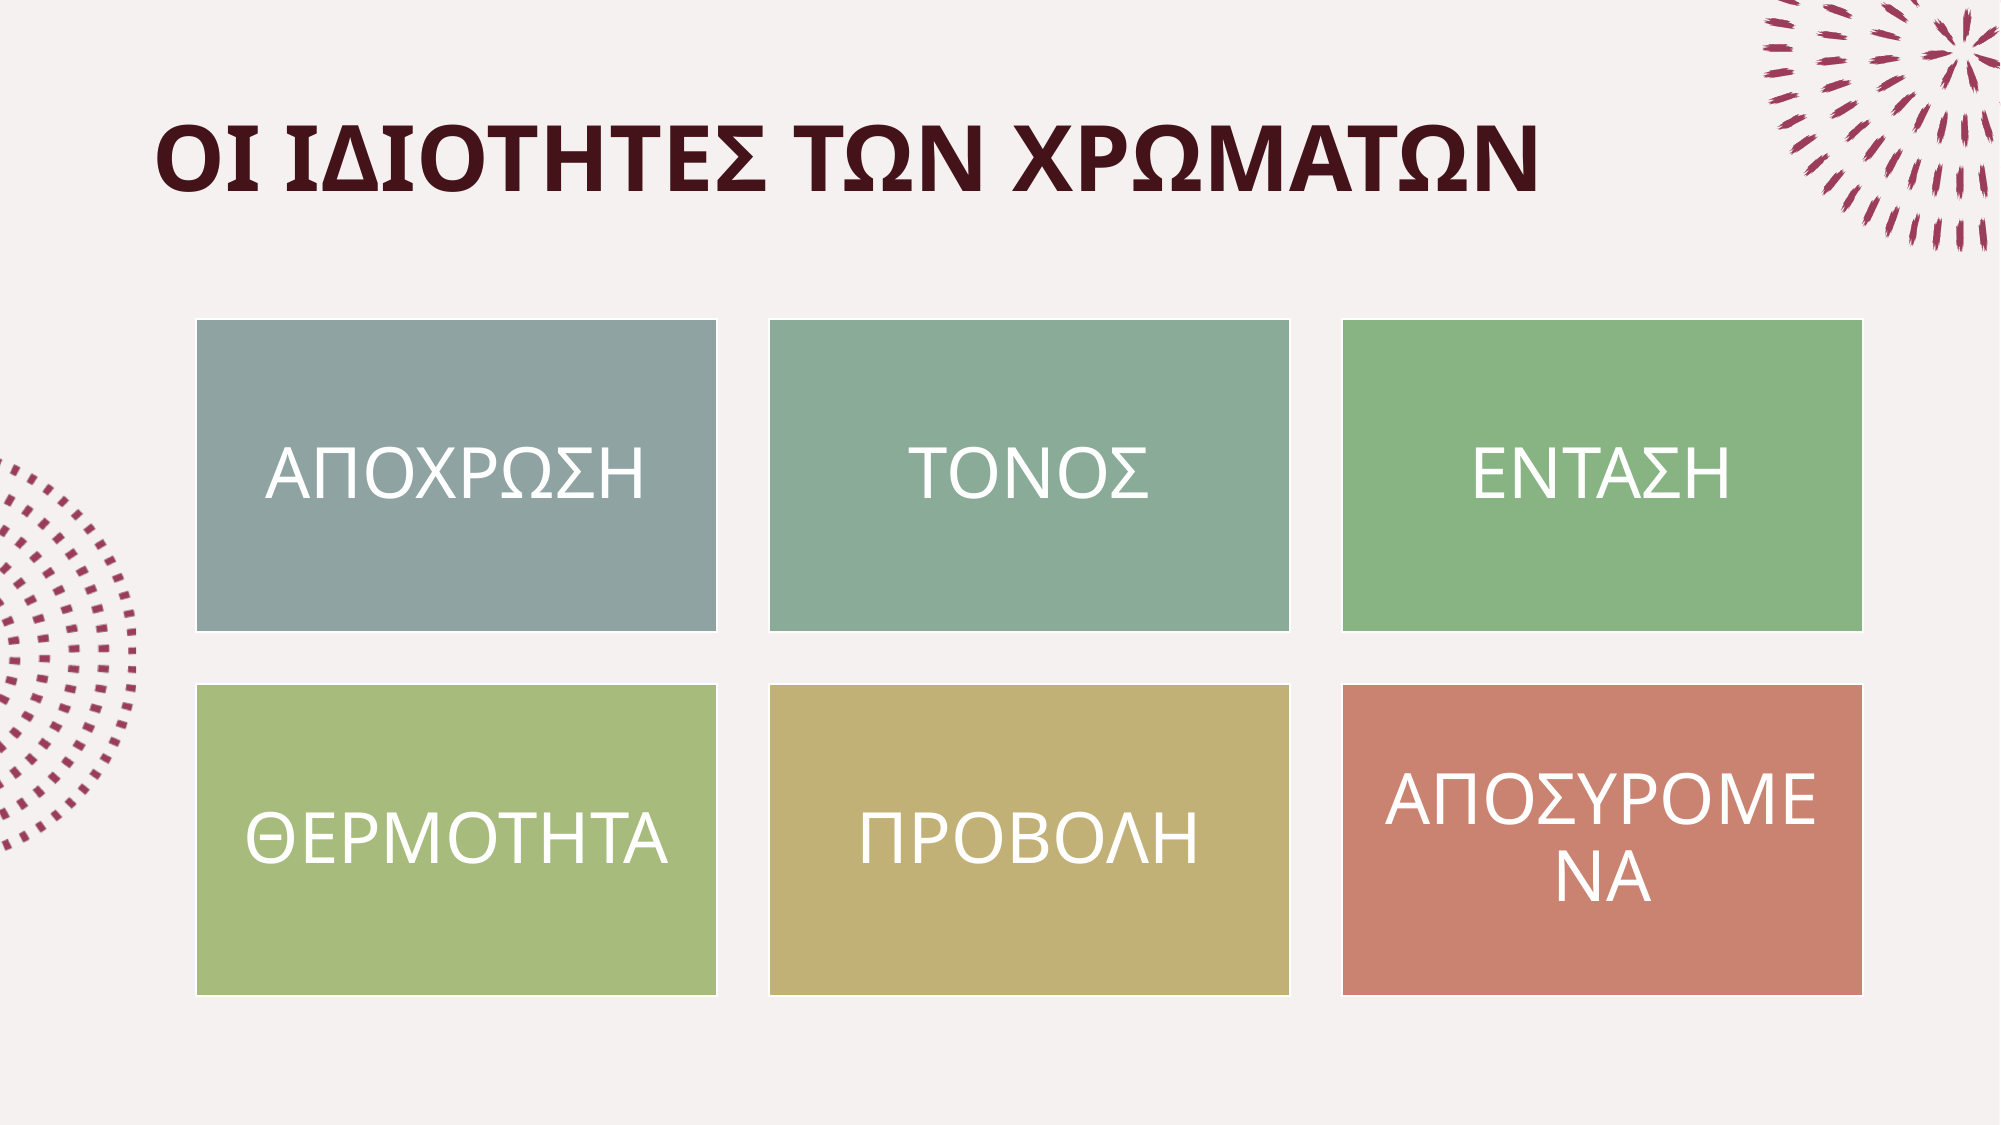

# ΟΙ ΙΔΙΟΤΗΤΕΣ ΤΩΝ ΧΡΩΜΑΤΩΝ
ΑΠΟΧΡΩΣΗ
ΤΟΝΟΣ
ΕΝΤΑΣΗ
ΘΕΡΜΟΤΗΤΑ
ΠΡΟΒΟΛΗ
ΑΠΟΣΥΡΟΜΕΝΑ